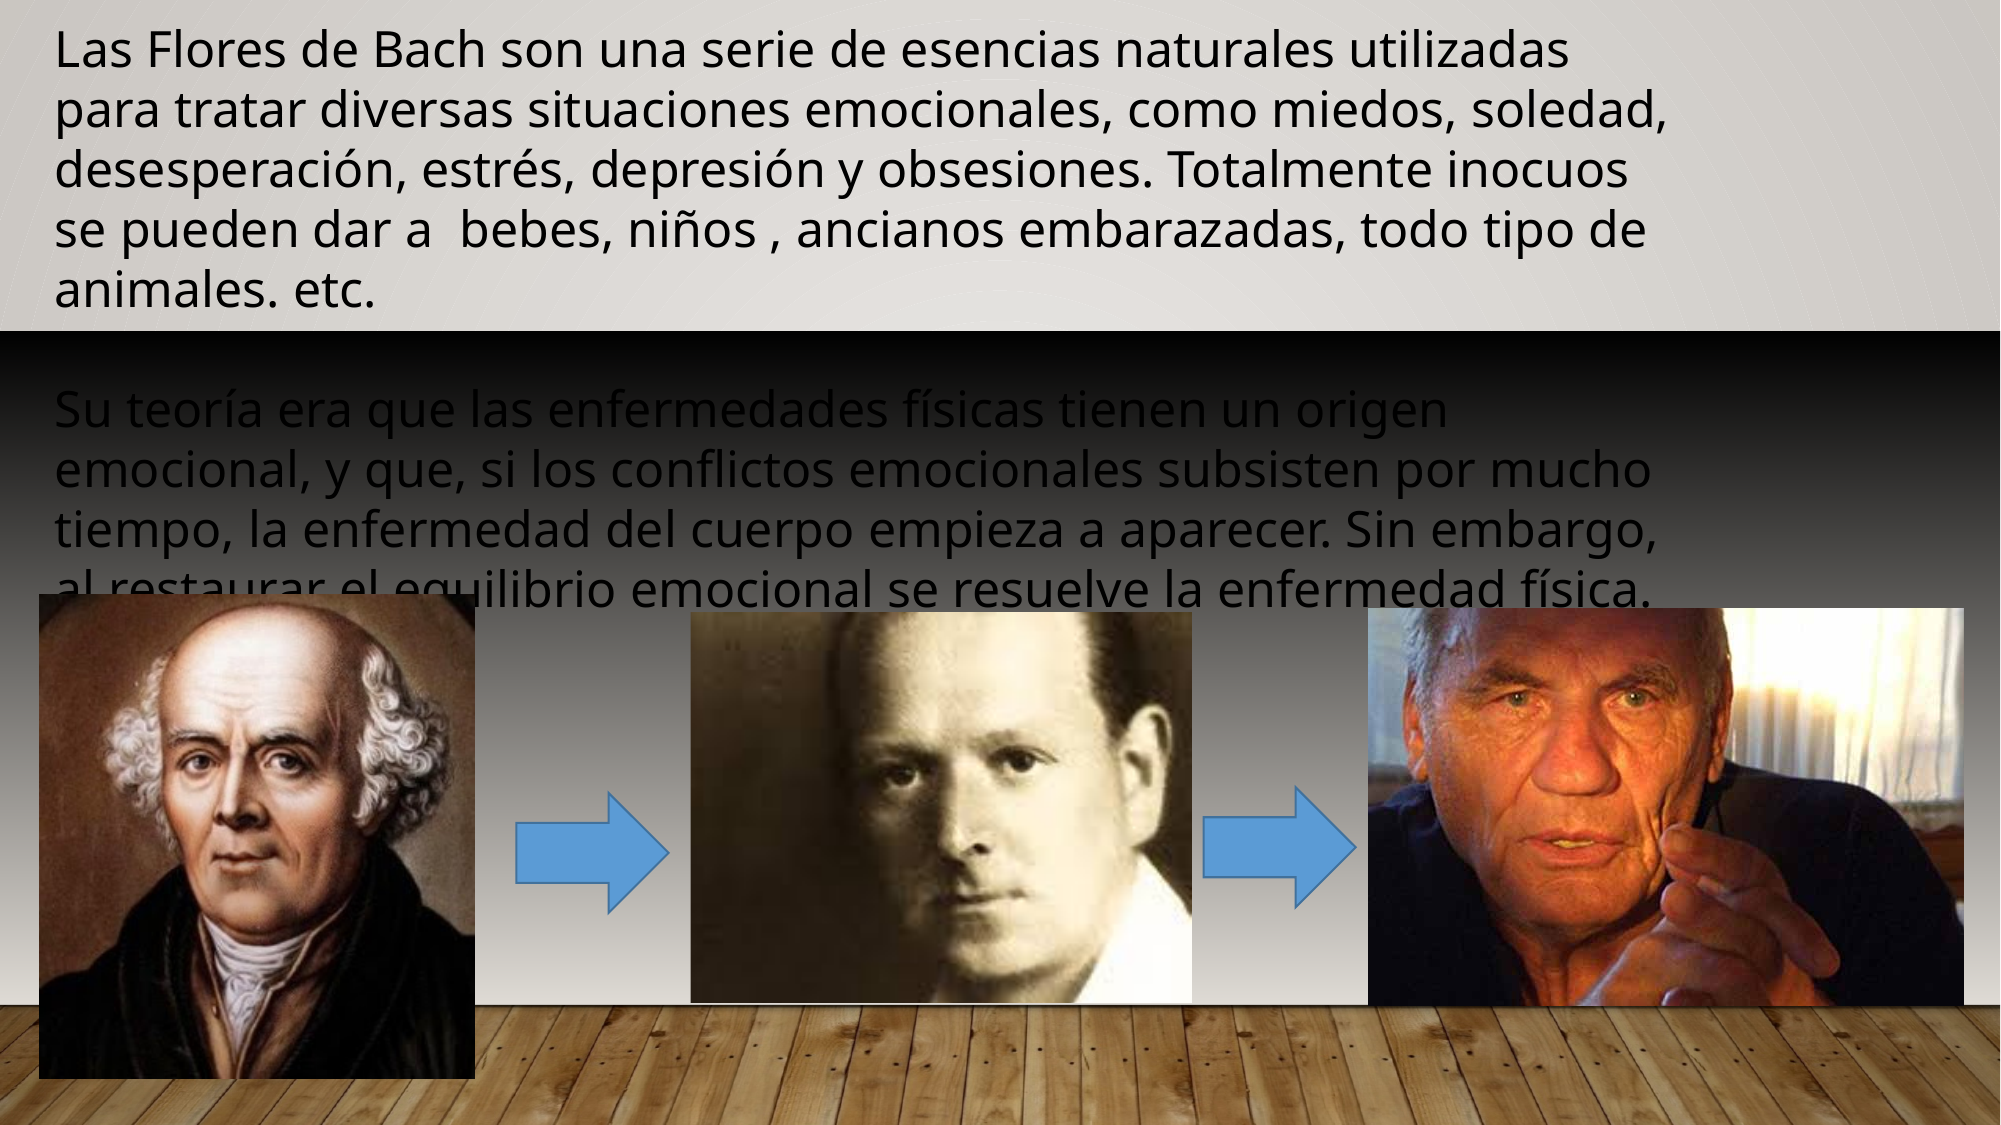

Las Flores de Bach son una serie de esencias naturales utilizadas para tratar diversas situaciones emocionales, como miedos, soledad, desesperación, estrés, depresión y obsesiones. Totalmente inocuos se pueden dar a bebes, niños , ancianos embarazadas, todo tipo de animales. etc.
Su teoría era que las enfermedades físicas tienen un origen emocional, y que, si los conflictos emocionales subsisten por mucho tiempo, la enfermedad del cuerpo empieza a aparecer. Sin embargo, al restaurar el equilibrio emocional se resuelve la enfermedad física.